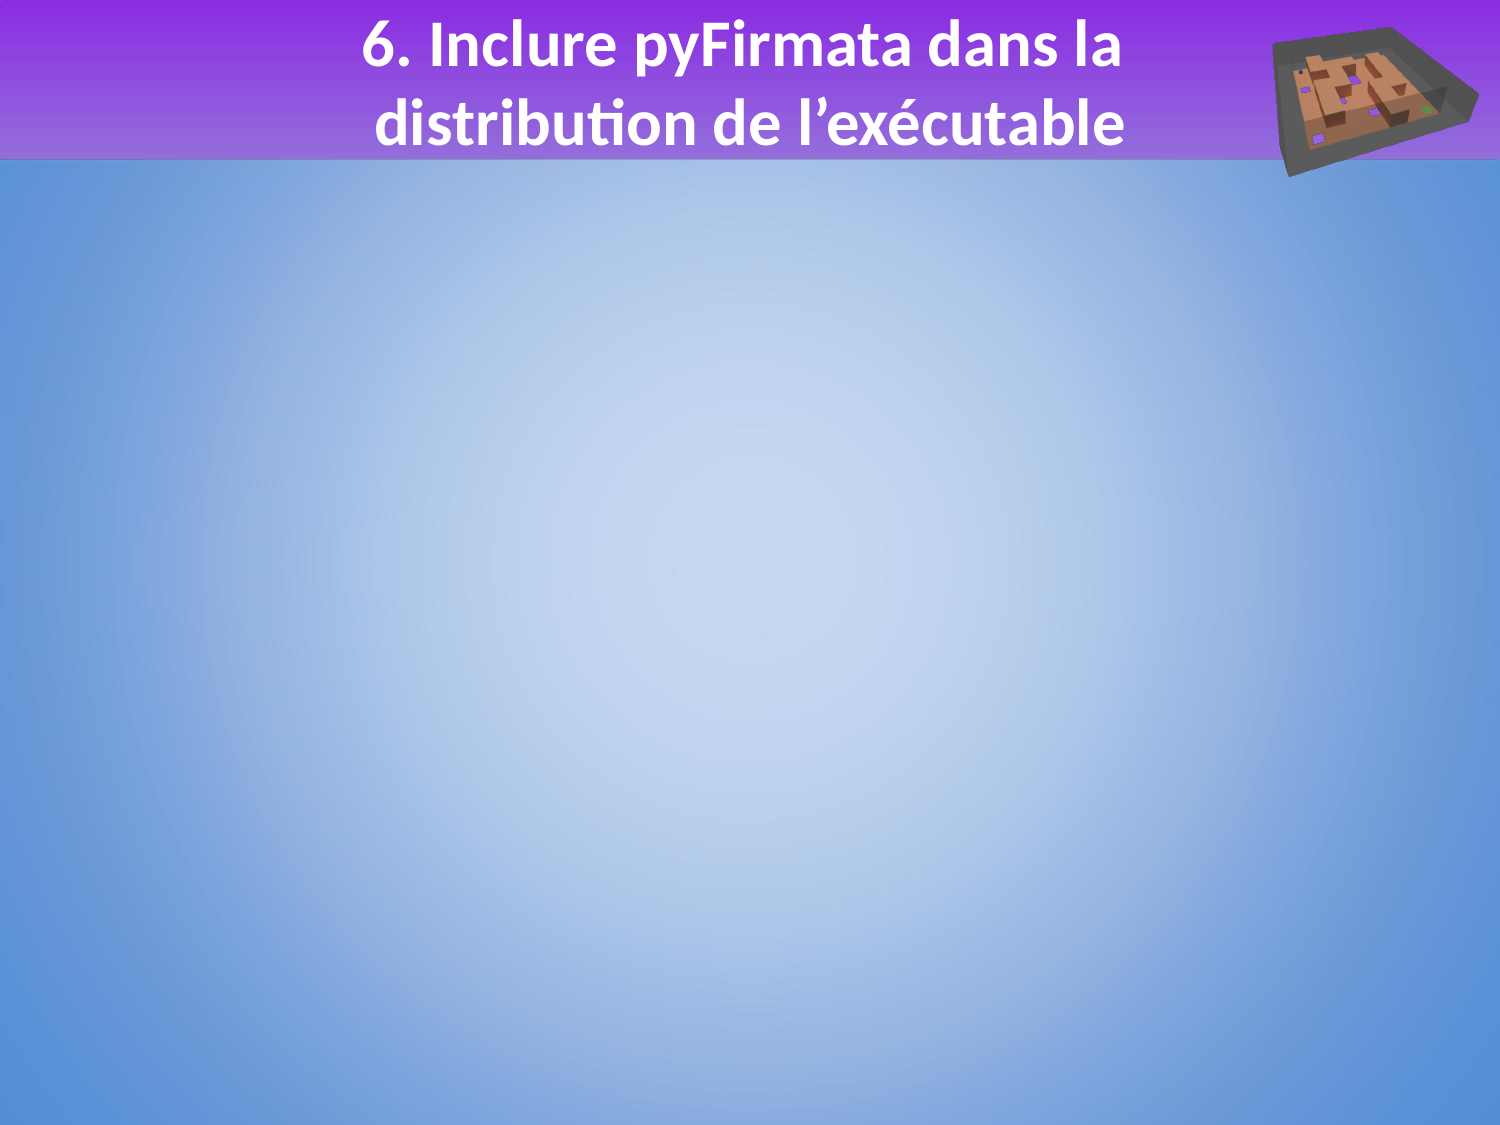

6. Inclure pyFirmata dans la
distribution de l’exécutable